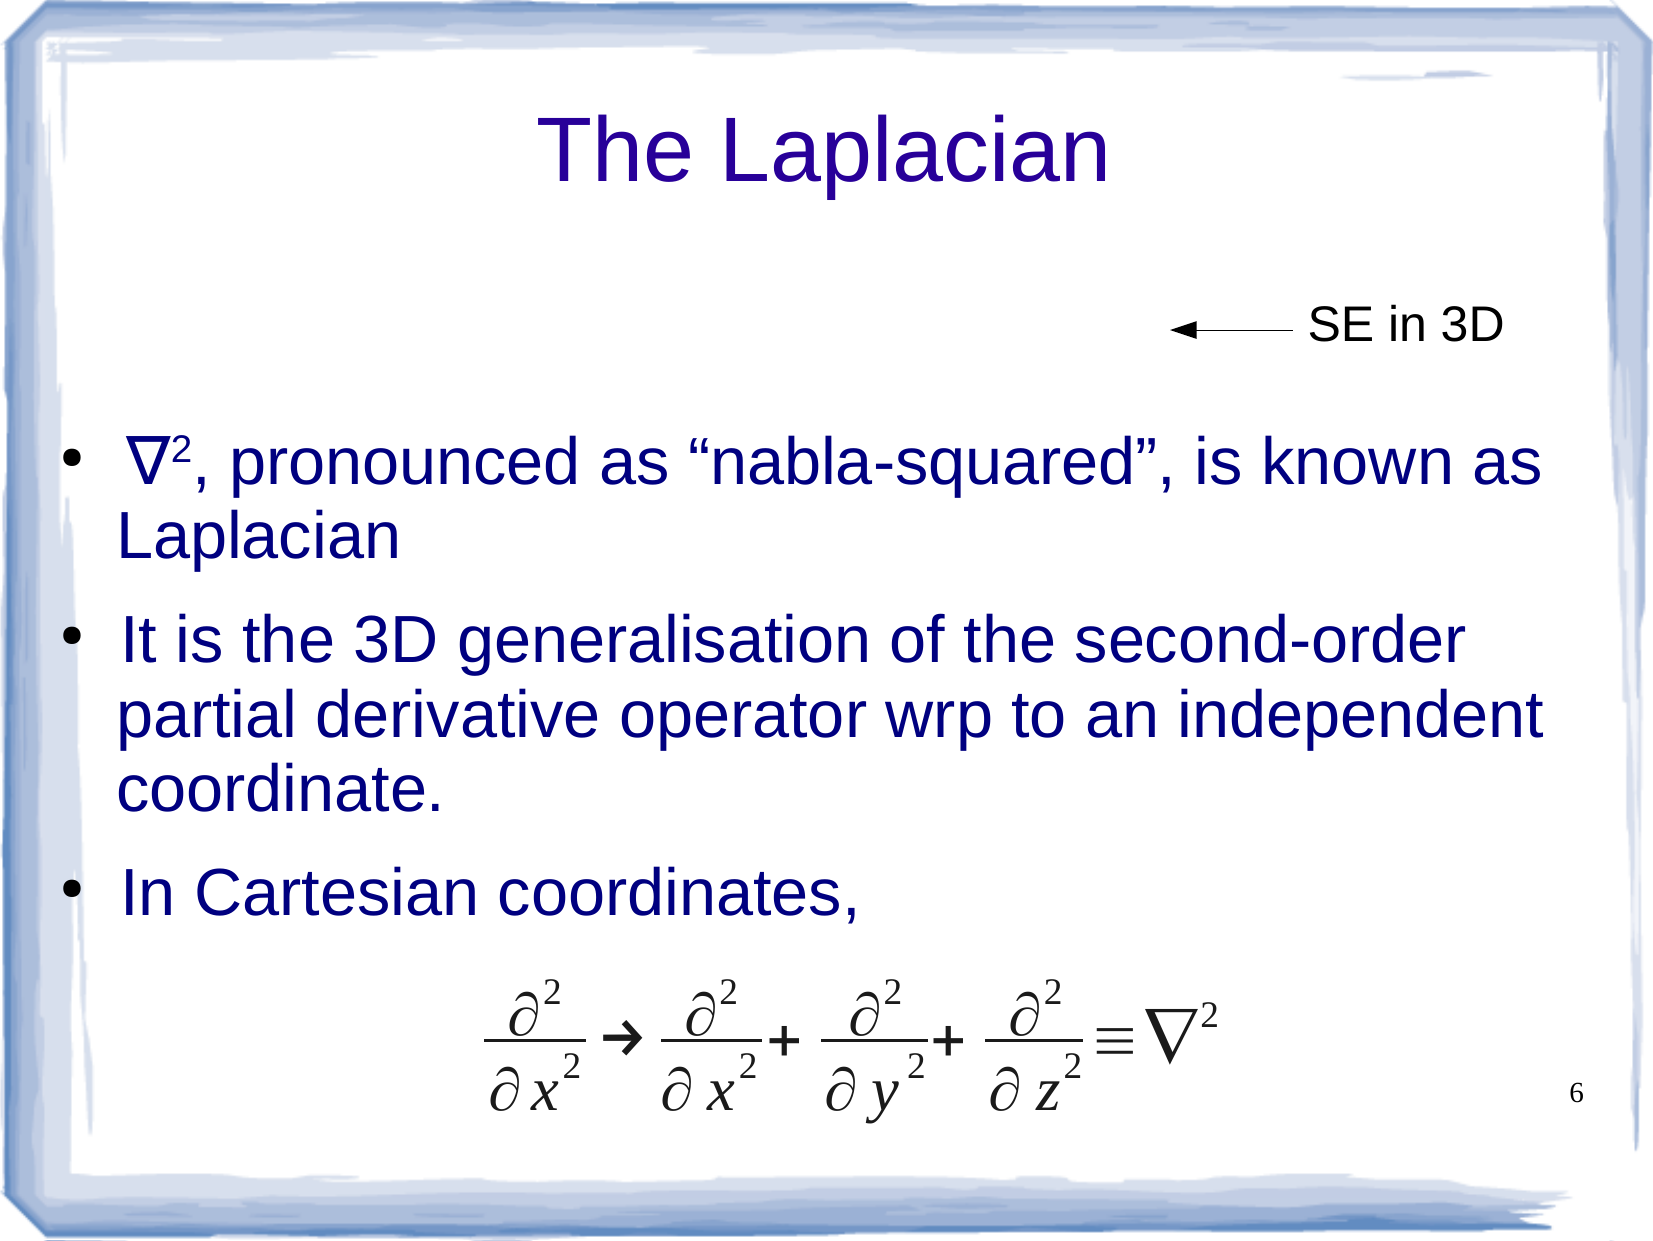

# The Laplacian
SE in 3D
 ∇2, pronounced as “nabla-squared”, is known as Laplacian
 It is the 3D generalisation of the second-order partial derivative operator wrp to an independent coordinate.
 In Cartesian coordinates,
6